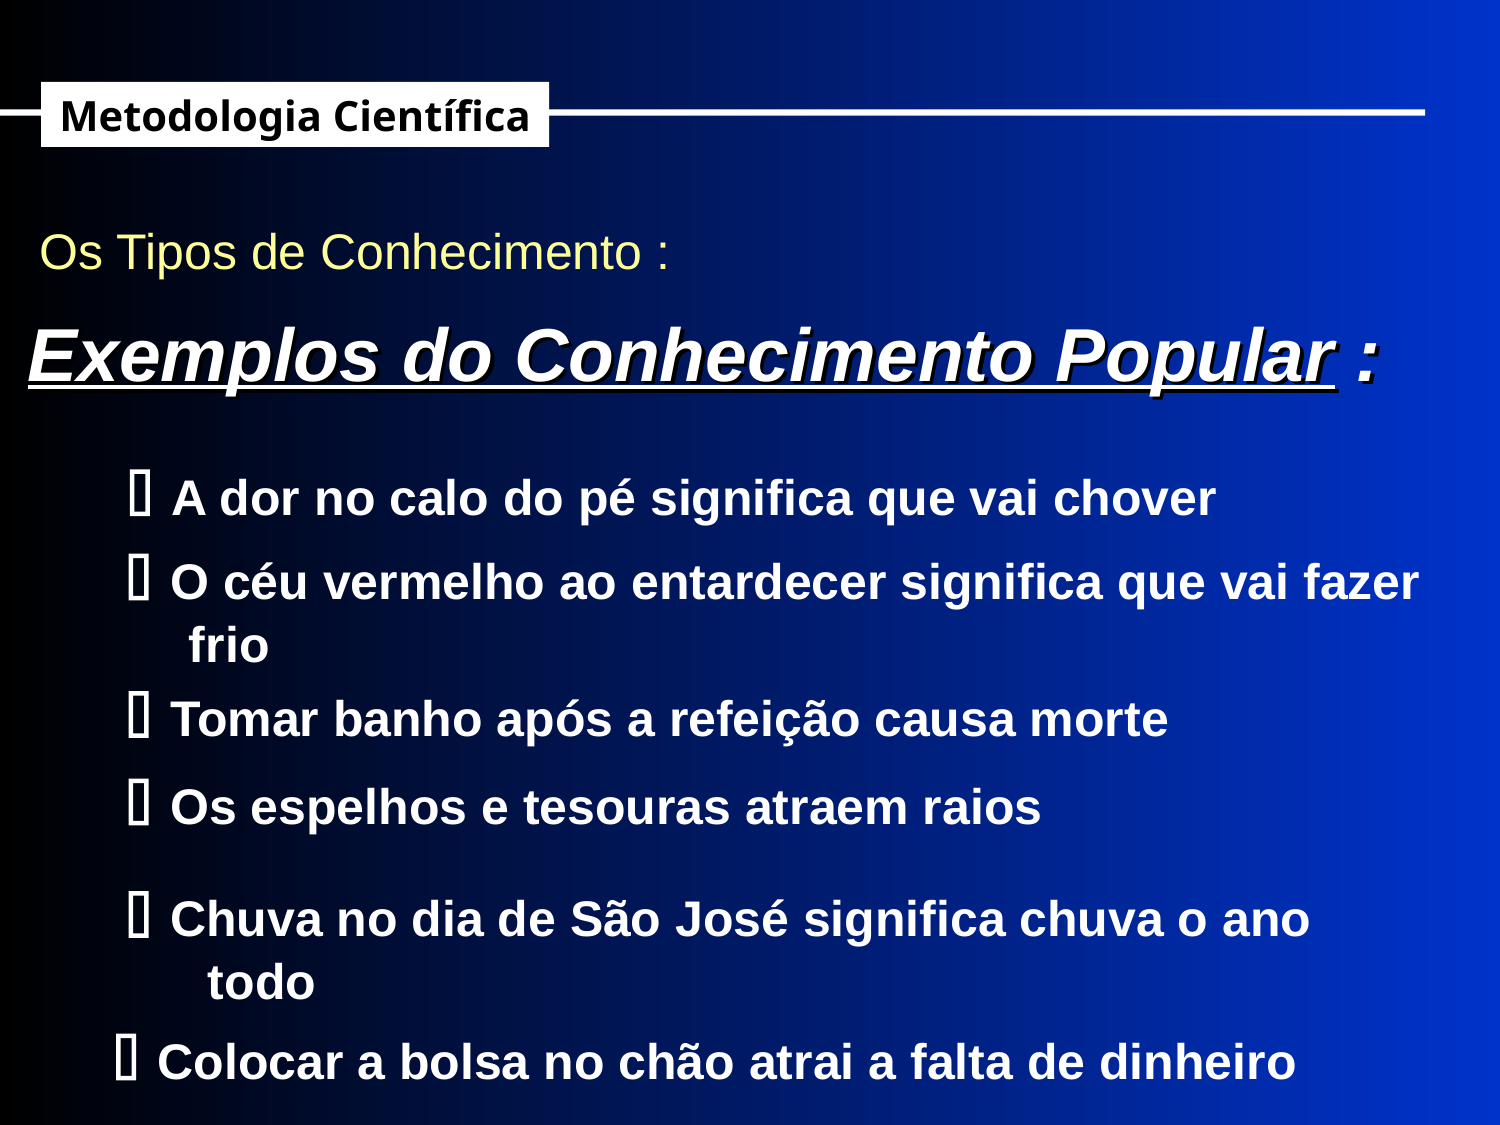

Metodologia Científica
Os Tipos de Conhecimento :
Exemplos do Conhecimento Popular :
 A dor no calo do pé significa que vai chover
 O céu vermelho ao entardecer significa que vai fazer frio
 Tomar banho após a refeição causa morte
 Os espelhos e tesouras atraem raios
 Chuva no dia de São José significa chuva o ano todo
 Colocar a bolsa no chão atrai a falta de dinheiro